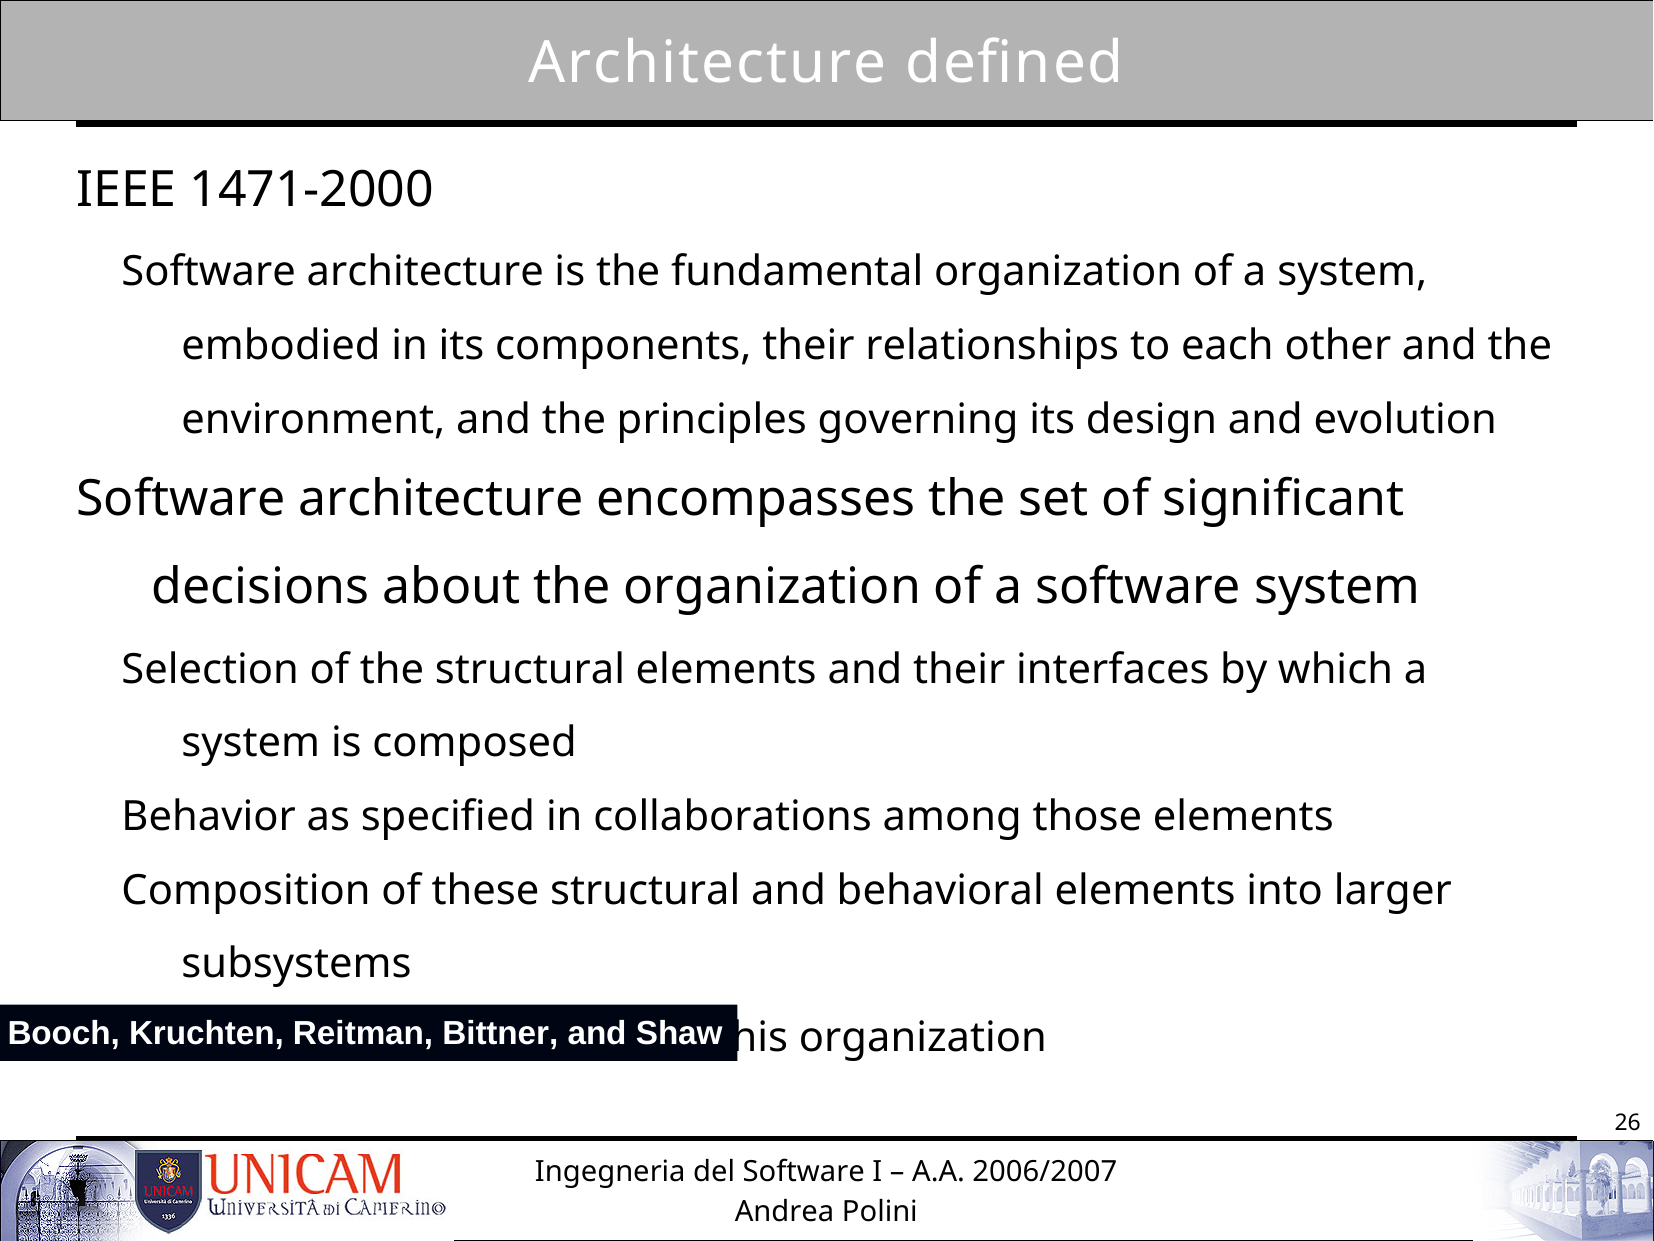

# Architecture defined
IEEE 1471-2000
Software architecture is the fundamental organization of a system, embodied in its components, their relationships to each other and the environment, and the principles governing its design and evolution
Software architecture encompasses the set of significant decisions about the organization of a software system
Selection of the structural elements and their interfaces by which a system is composed
Behavior as specified in collaborations among those elements
Composition of these structural and behavioral elements into larger subsystems
Architectural style that guides this organization
Booch, Kruchten, Reitman, Bittner, and Shaw
26